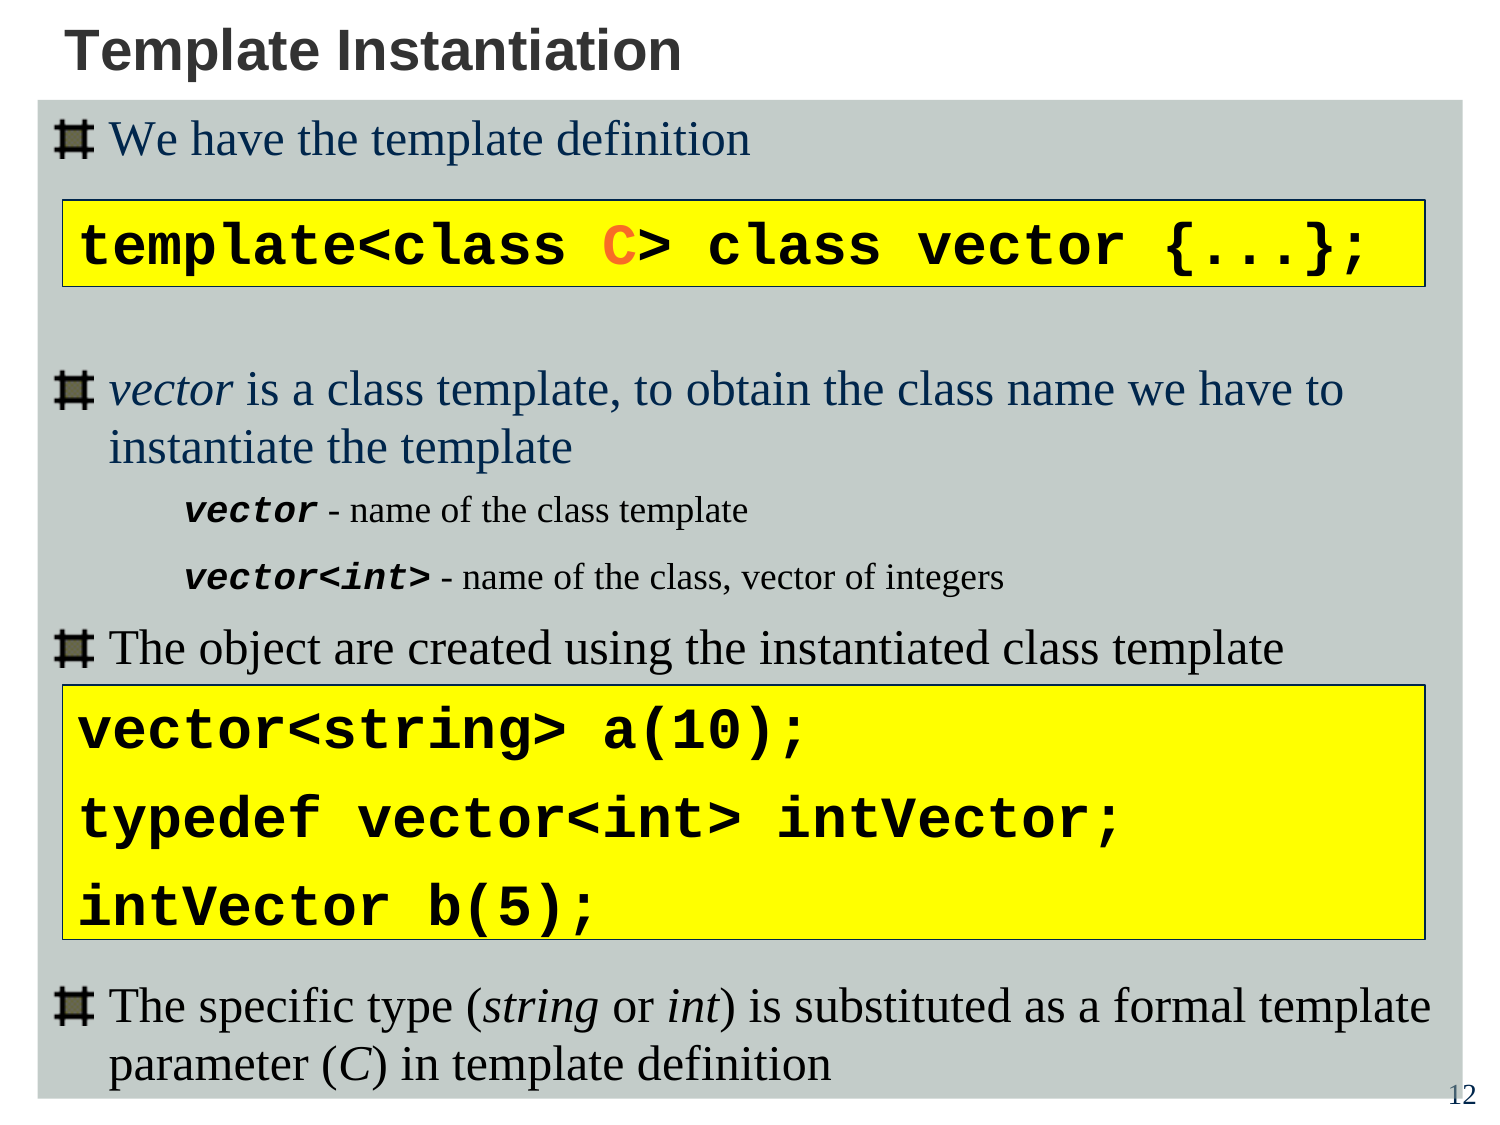

# Template Instantiation
We have the template definition
vector is a class template, to obtain the class name we have to instantiate the template
vector - name of the class template
vector<int> - name of the class, vector of integers
The object are created using the instantiated class template
The specific type (string or int) is substituted as a formal template parameter (C) in template definition
template<class C> class vector {...};
vector<string> a(10);
typedef vector<int> intVector;
intVector b(5);